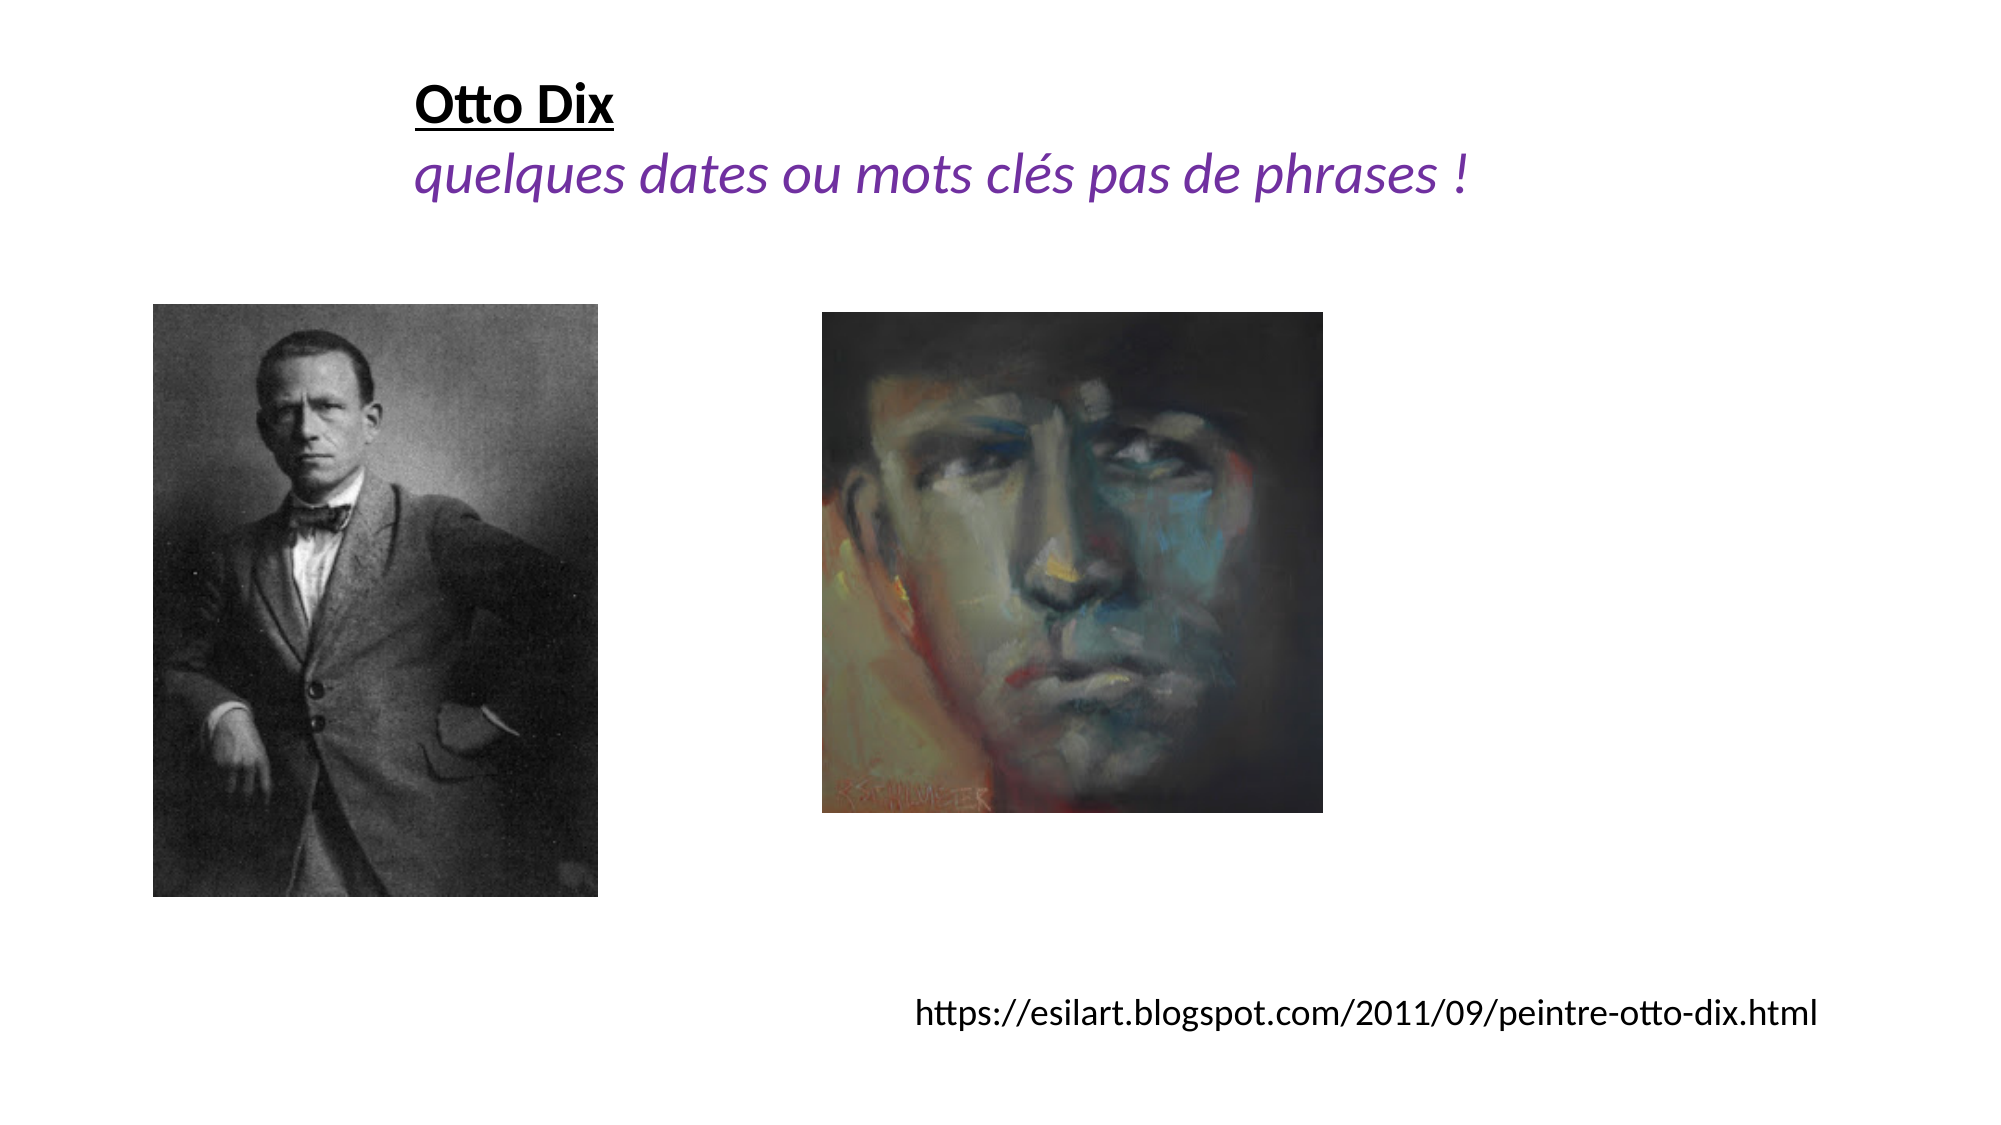

Otto Dix
quelques dates ou mots clés pas de phrases !
https://esilart.blogspot.com/2011/09/peintre-otto-dix.html